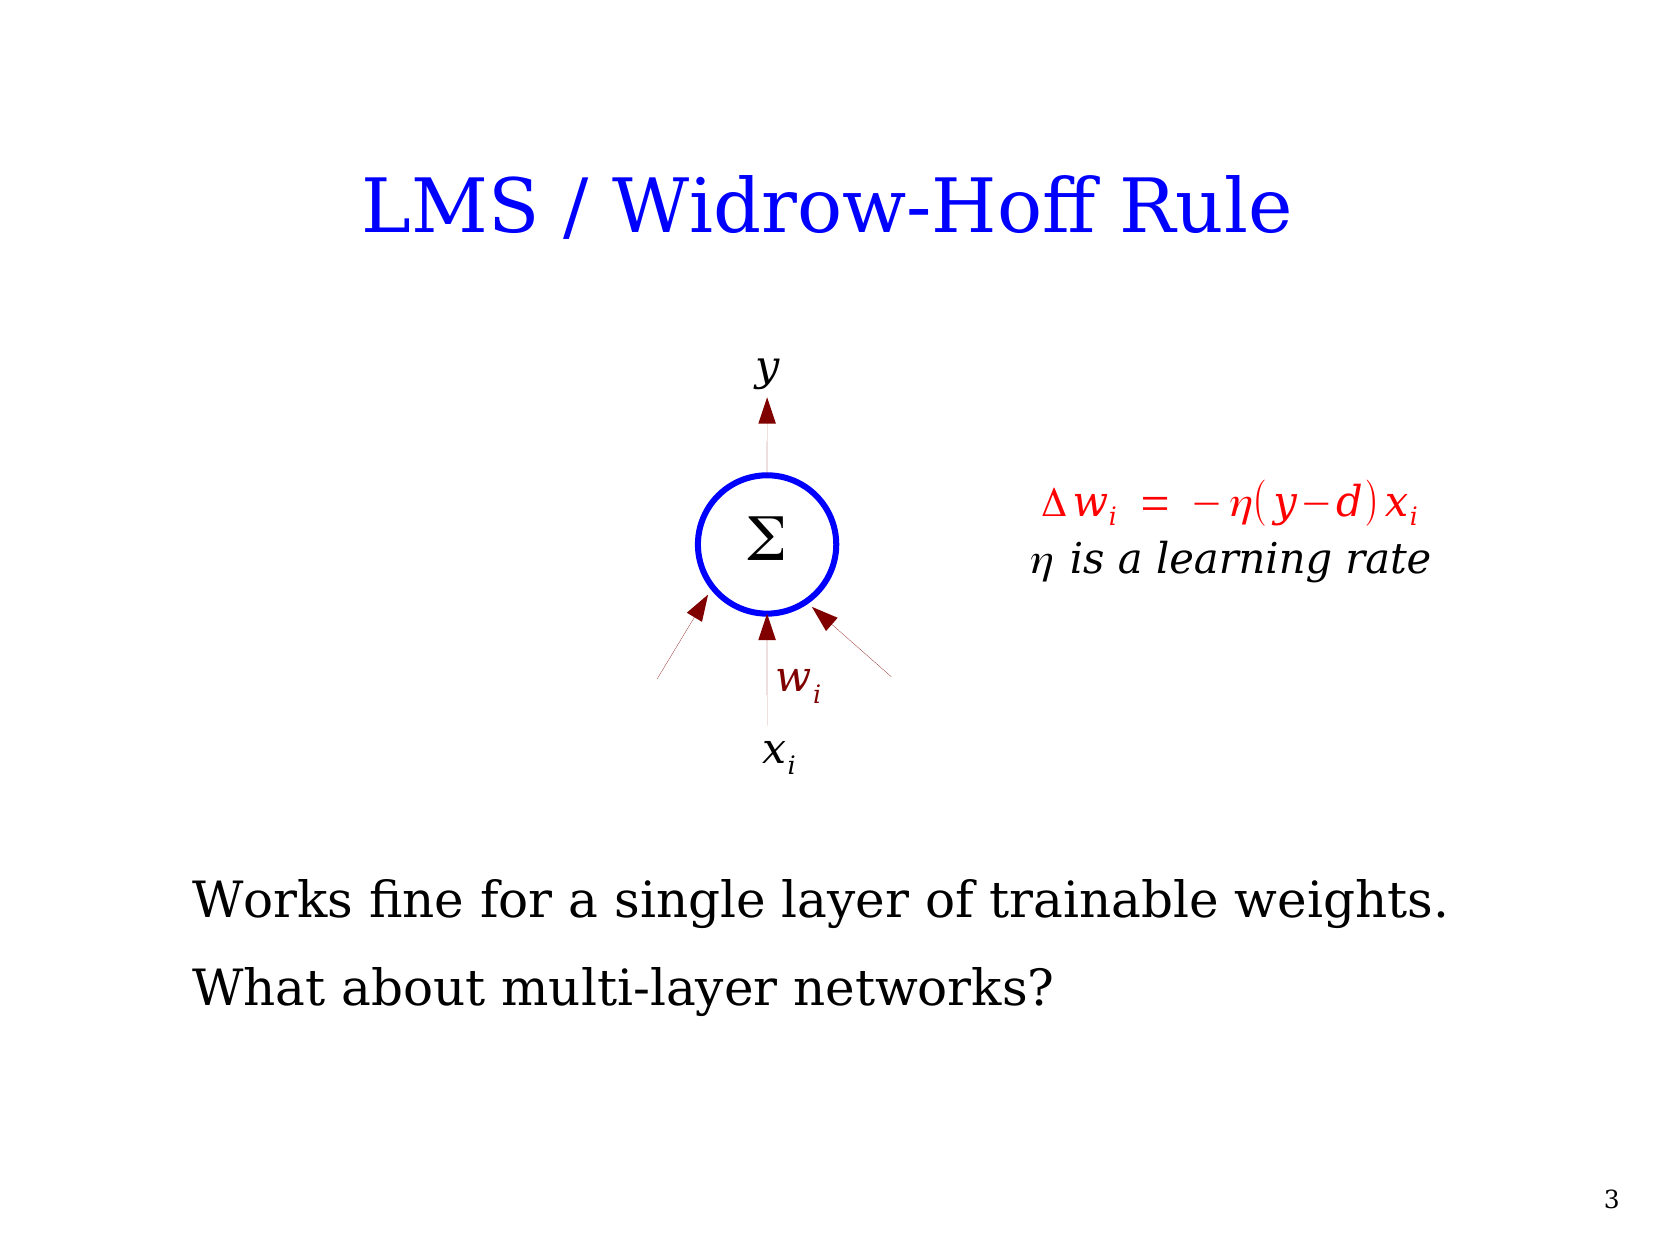

# LMS / Widrow-Hoff Rule
Works fine for a single layer of trainable weights.
What about multi-layer networks?
S